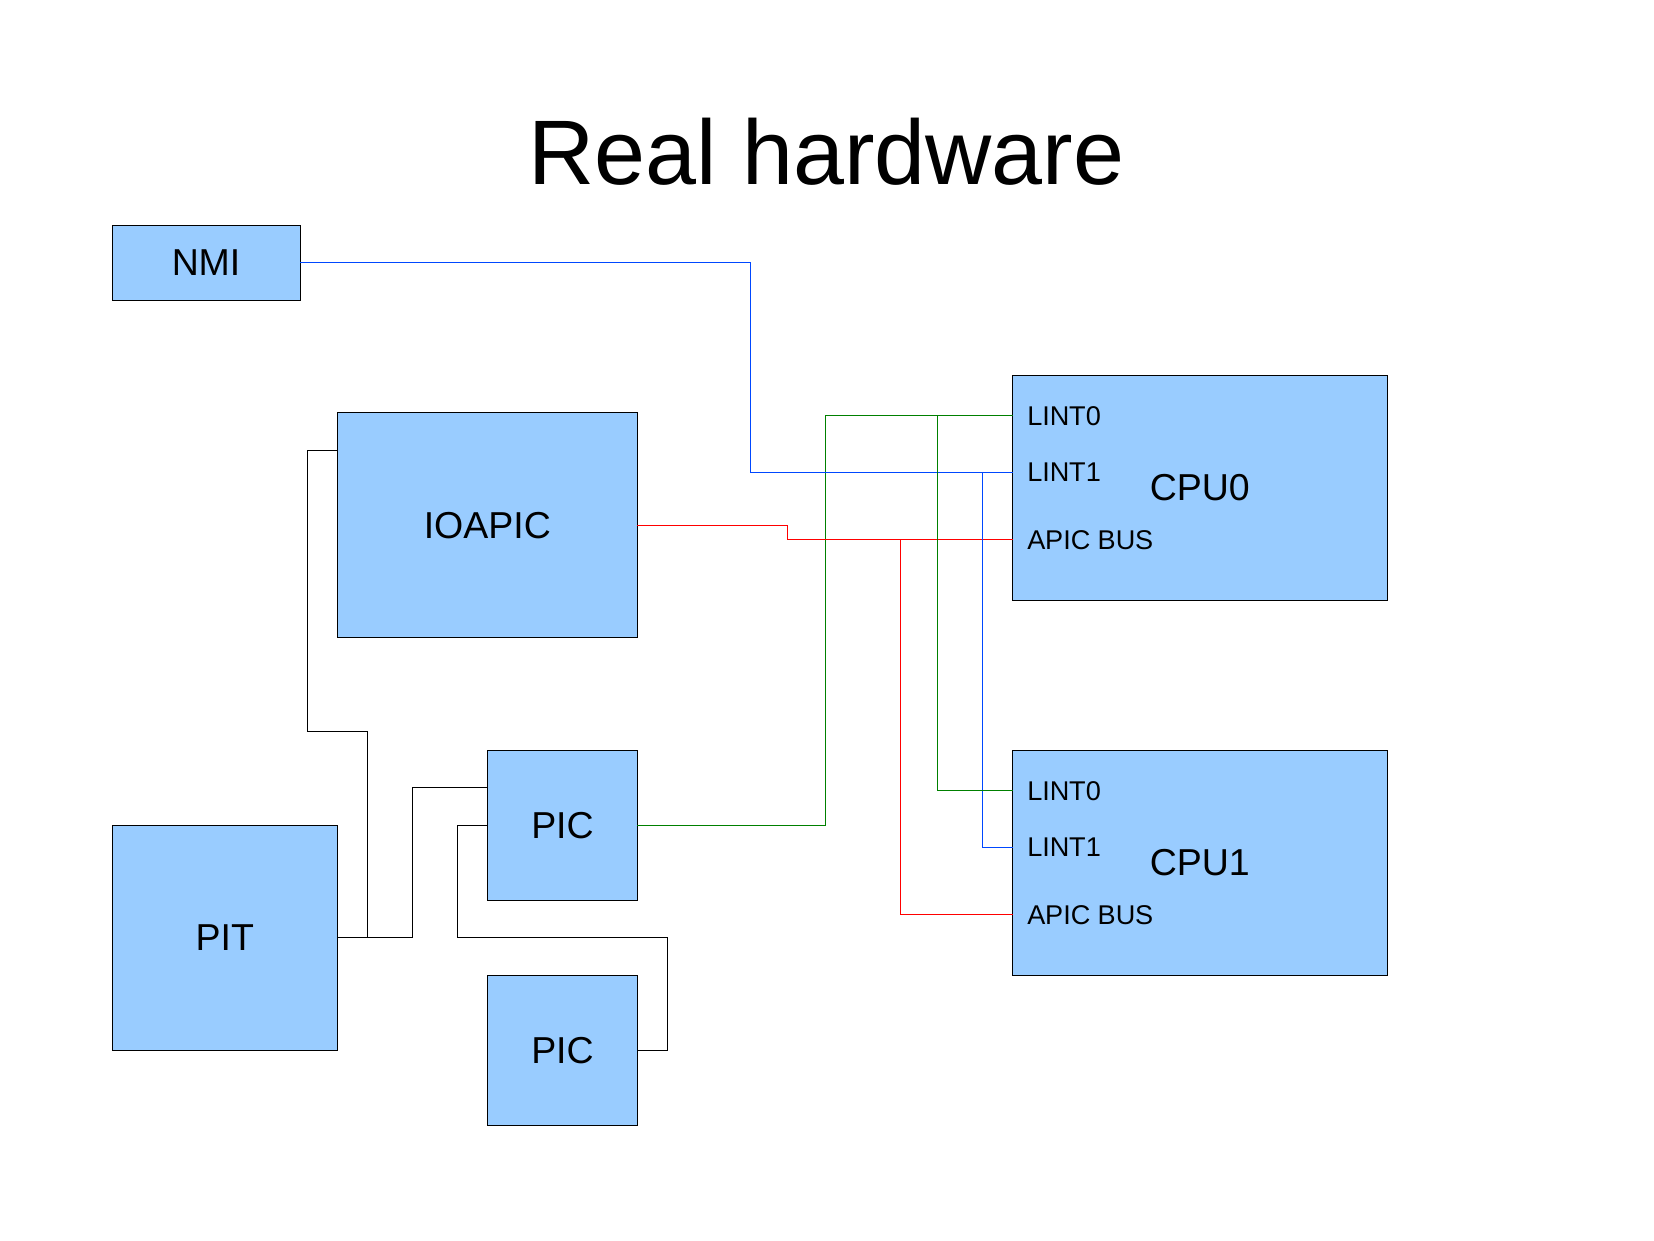

# Real hardware
NMI
CPU0
LINT0
IOAPIC
LINT1
APIC BUS
PIC
CPU1
LINT0
PIT
LINT1
APIC BUS
PIC